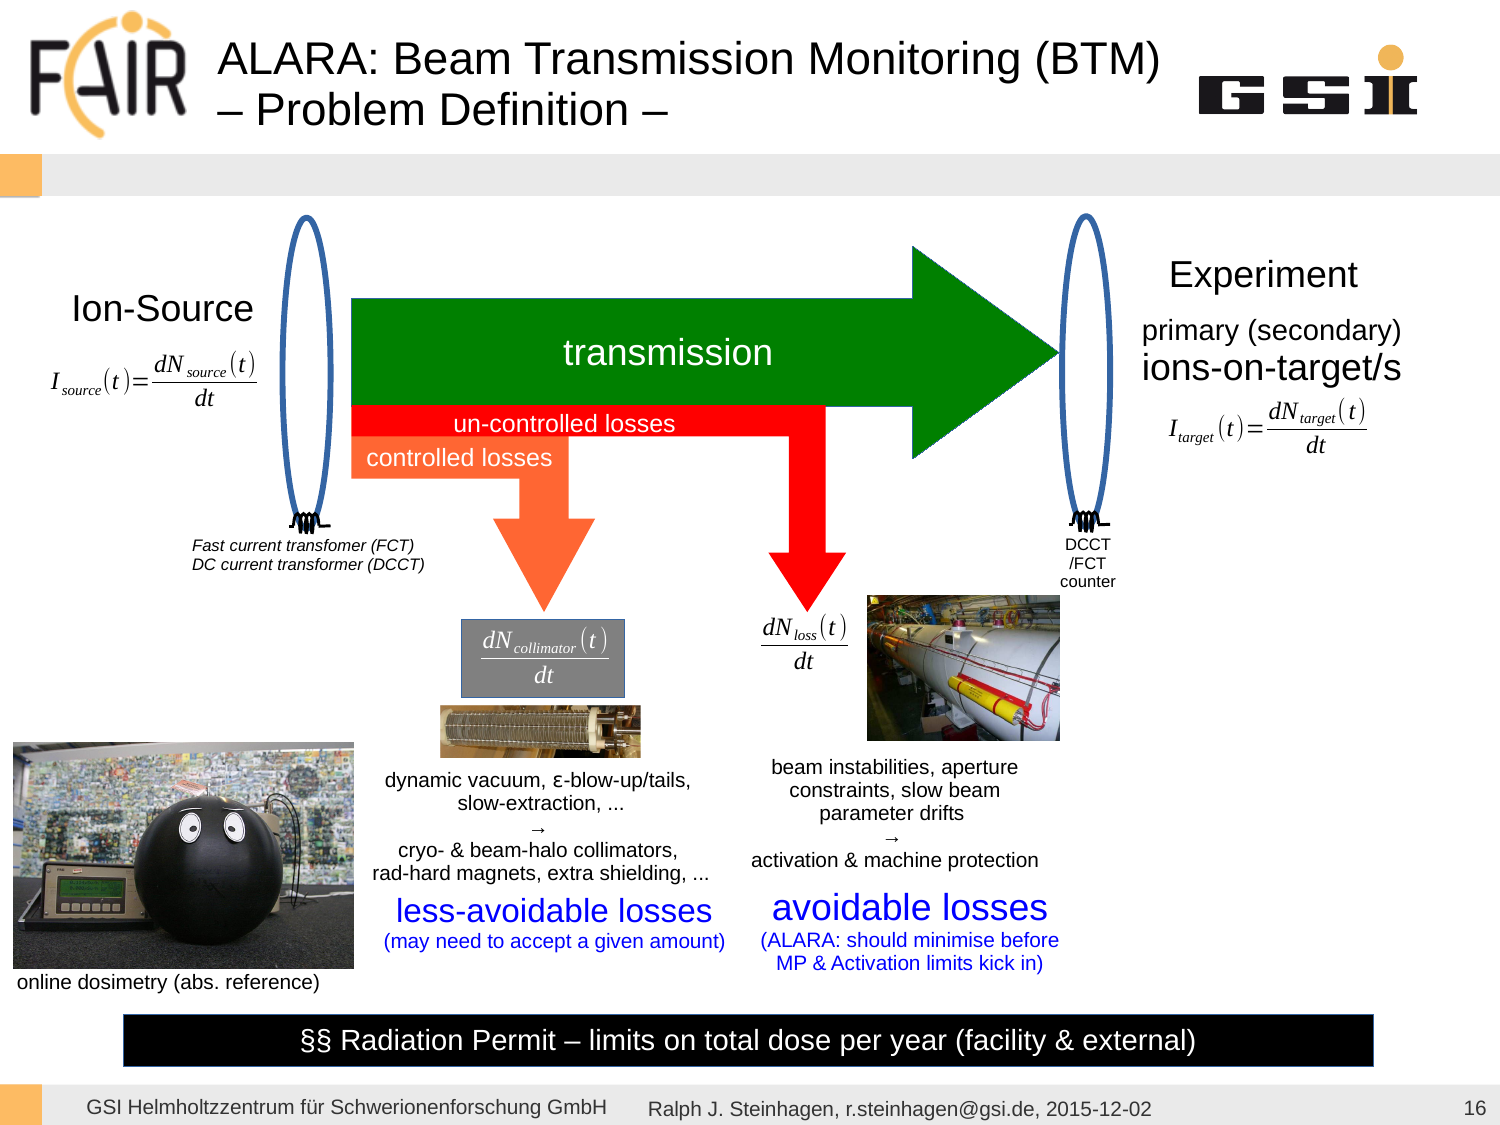

# ALARA: Beam Transmission Monitoring (BTM) – Problem Definition –
DCCT
/FCT
counter
Fast current transfomer (FCT)
DC current transformer (DCCT)
transmission
Experiment
primary (secondary)
ions-on-target/s
Ion-Source
un-controlled losses
controlled losses
online dosimetry (abs. reference)
beam instabilities, aperture constraints, slow beam parameter drifts
→
activation & machine protection
dynamic vacuum, ε-blow-up/tails,
slow-extraction, ...
→
cryo- & beam-halo collimators,
rad-hard magnets, extra shielding, ...
avoidable losses
(ALARA: should minimise before MP & Activation limits kick in)
less-avoidable losses
(may need to accept a given amount)
§§ Radiation Permit – limits on total dose per year (facility & external)